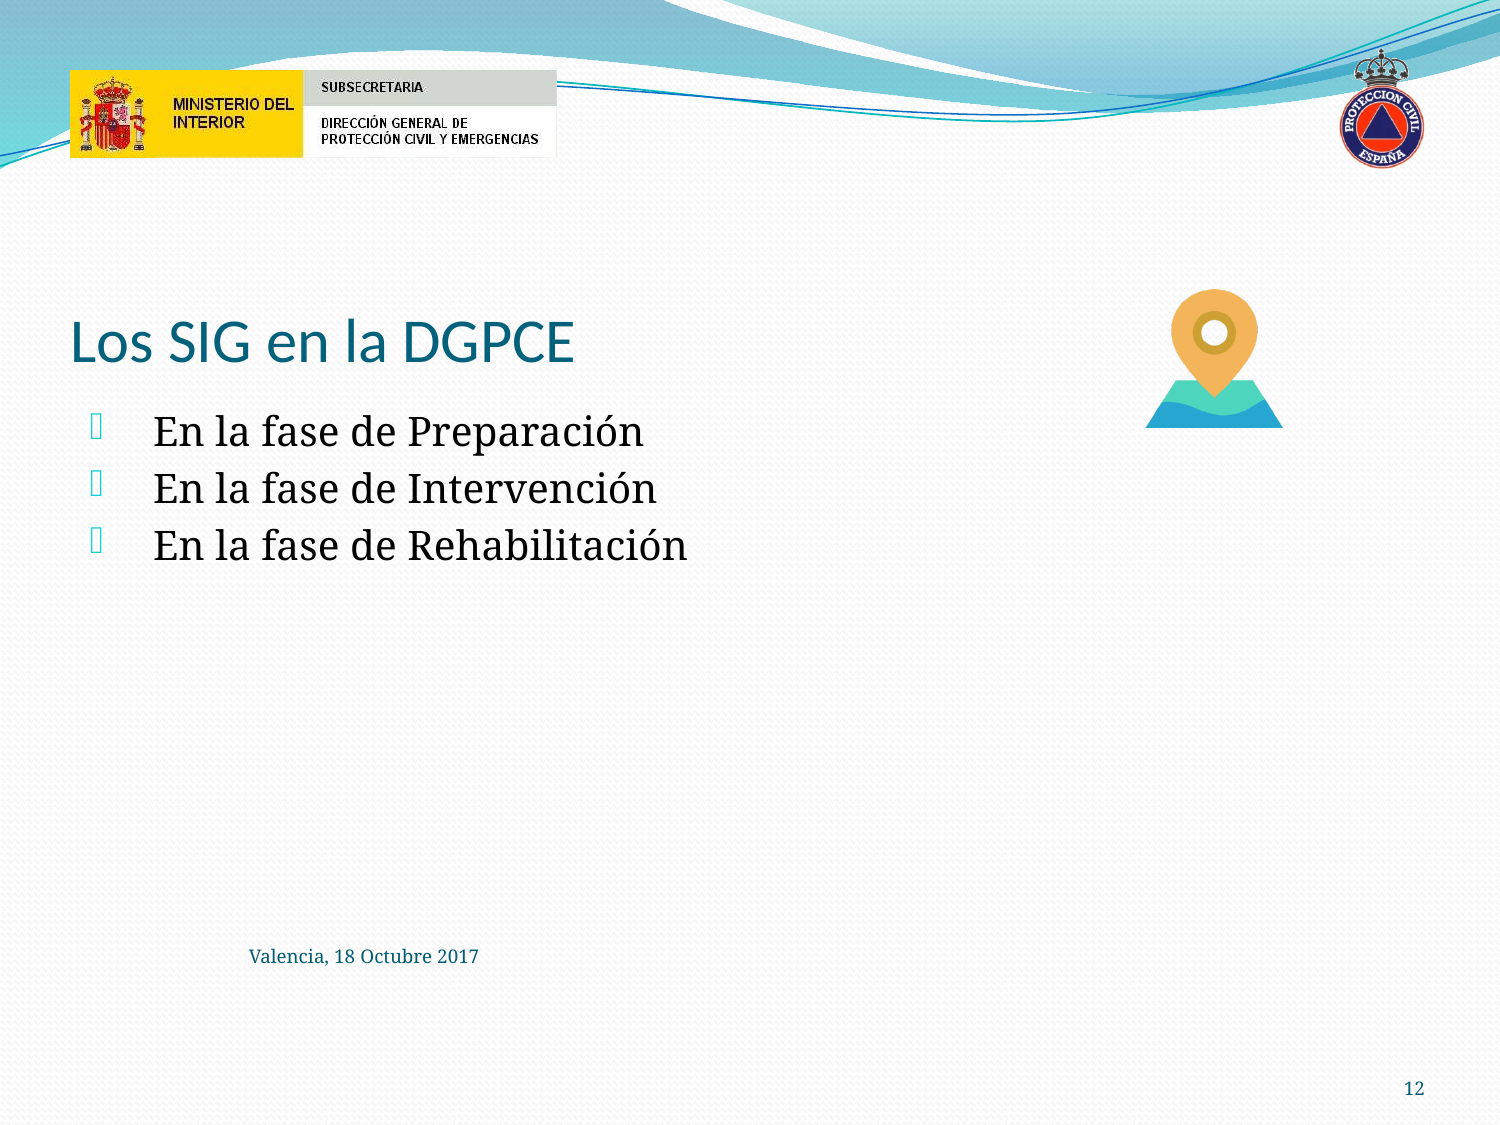

# Los SIG en la DGPCE
En la fase de Preparación
En la fase de Intervención
En la fase de Rehabilitación
Valencia, 18 Octubre 2017